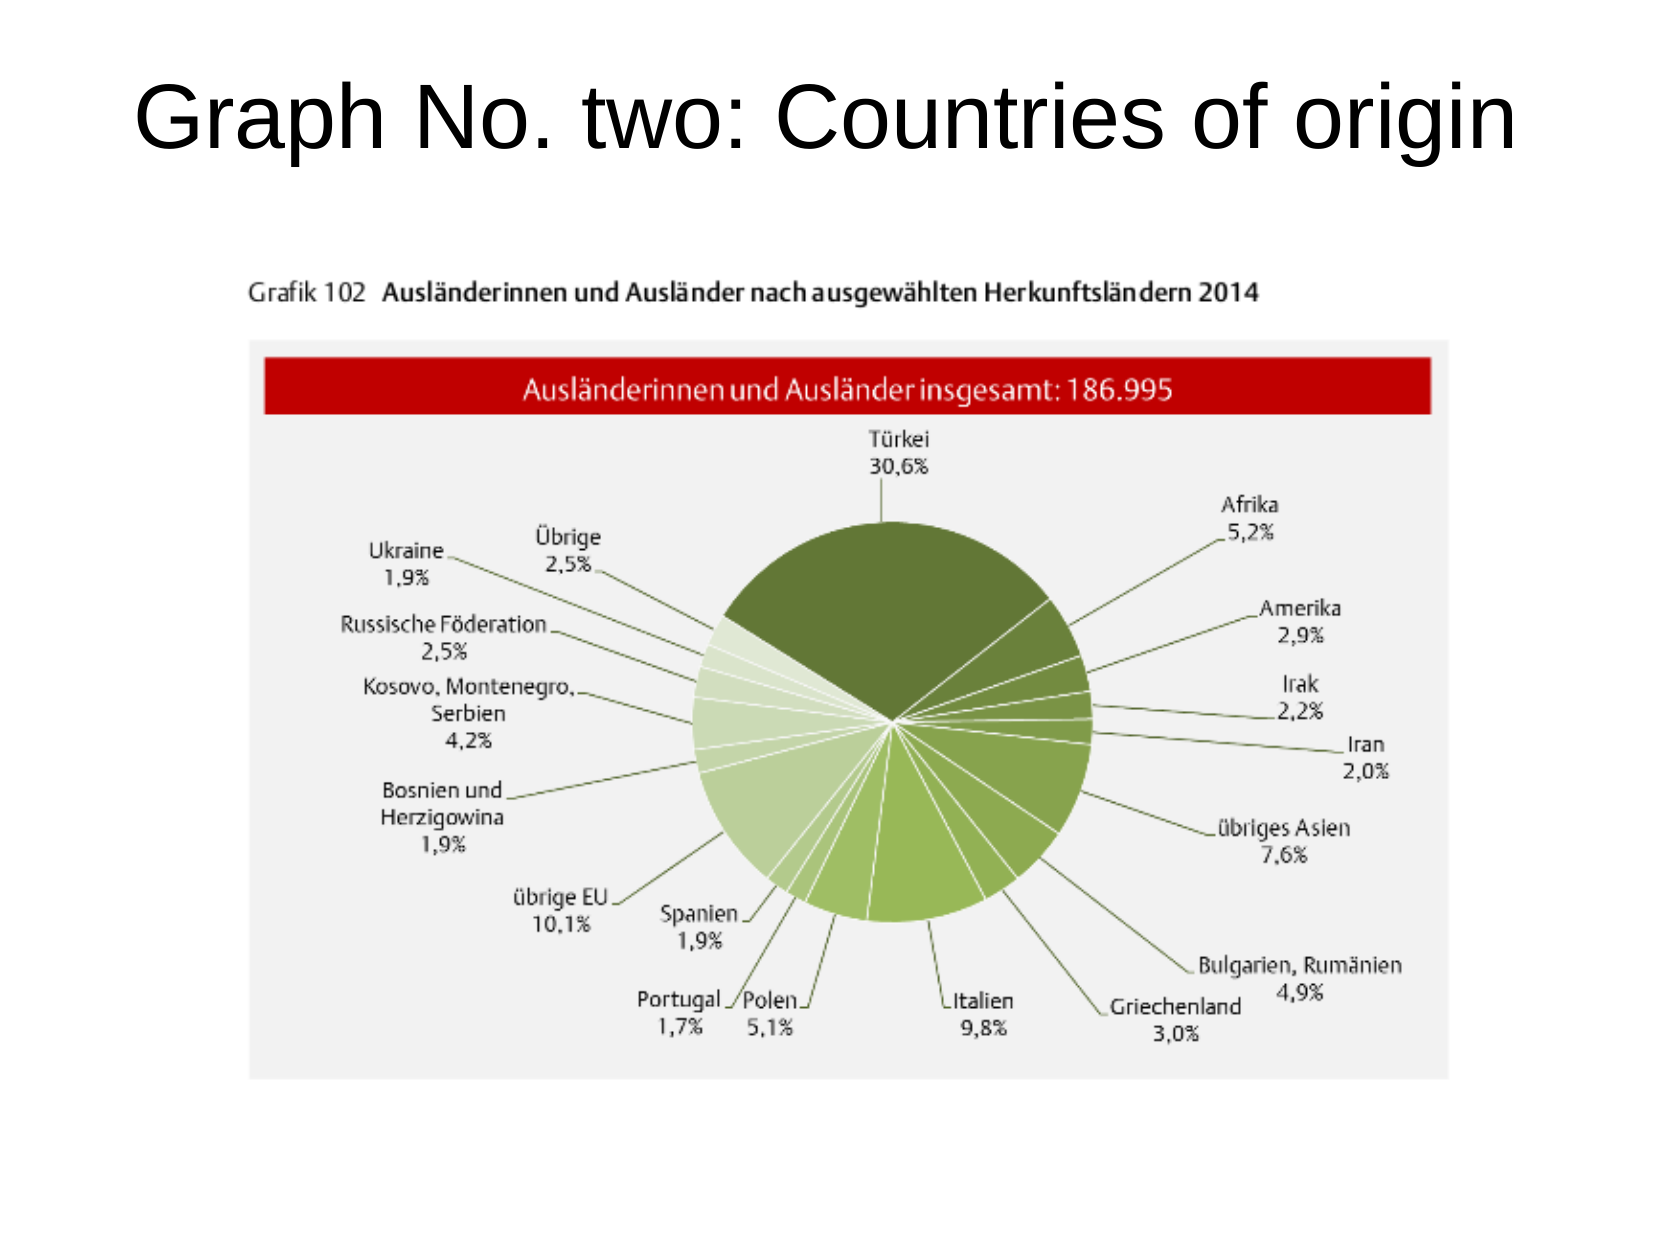

# Graph No. two: Countries of origin